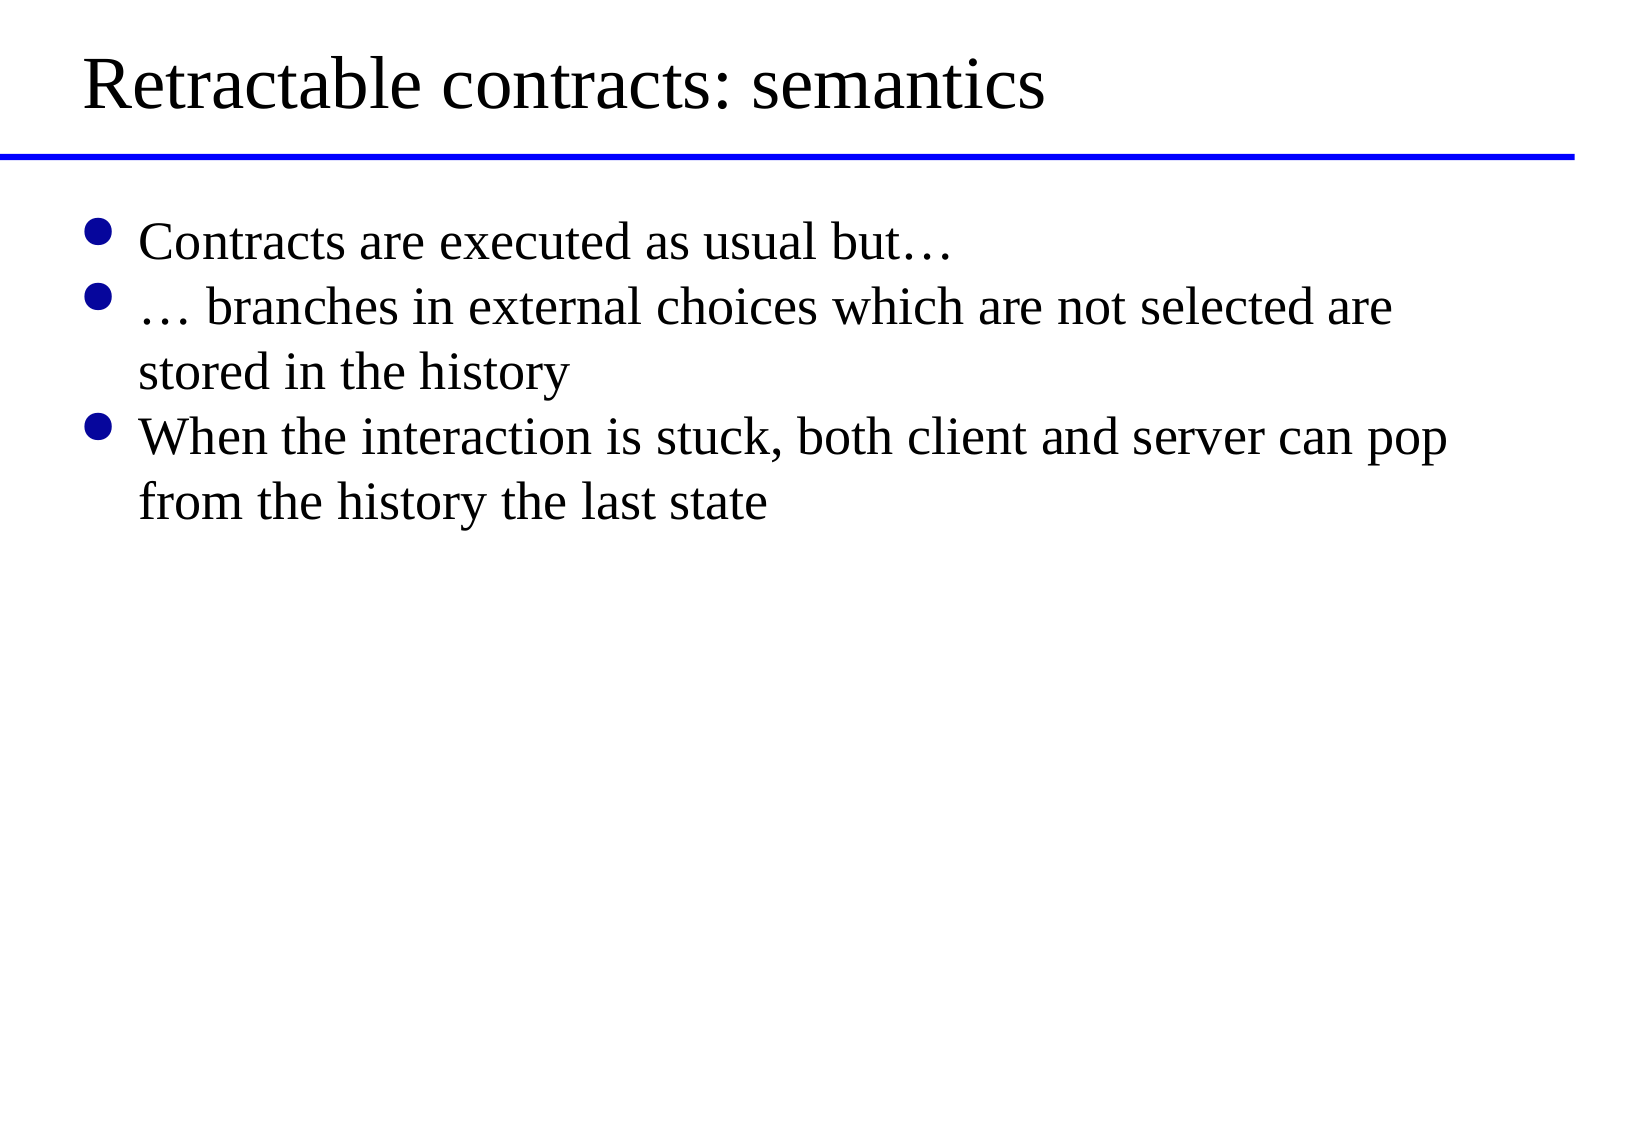

Retractable contracts: semantics
Contracts are executed as usual but…
… branches in external choices which are not selected are stored in the history
When the interaction is stuck, both client and server can pop from the history the last state